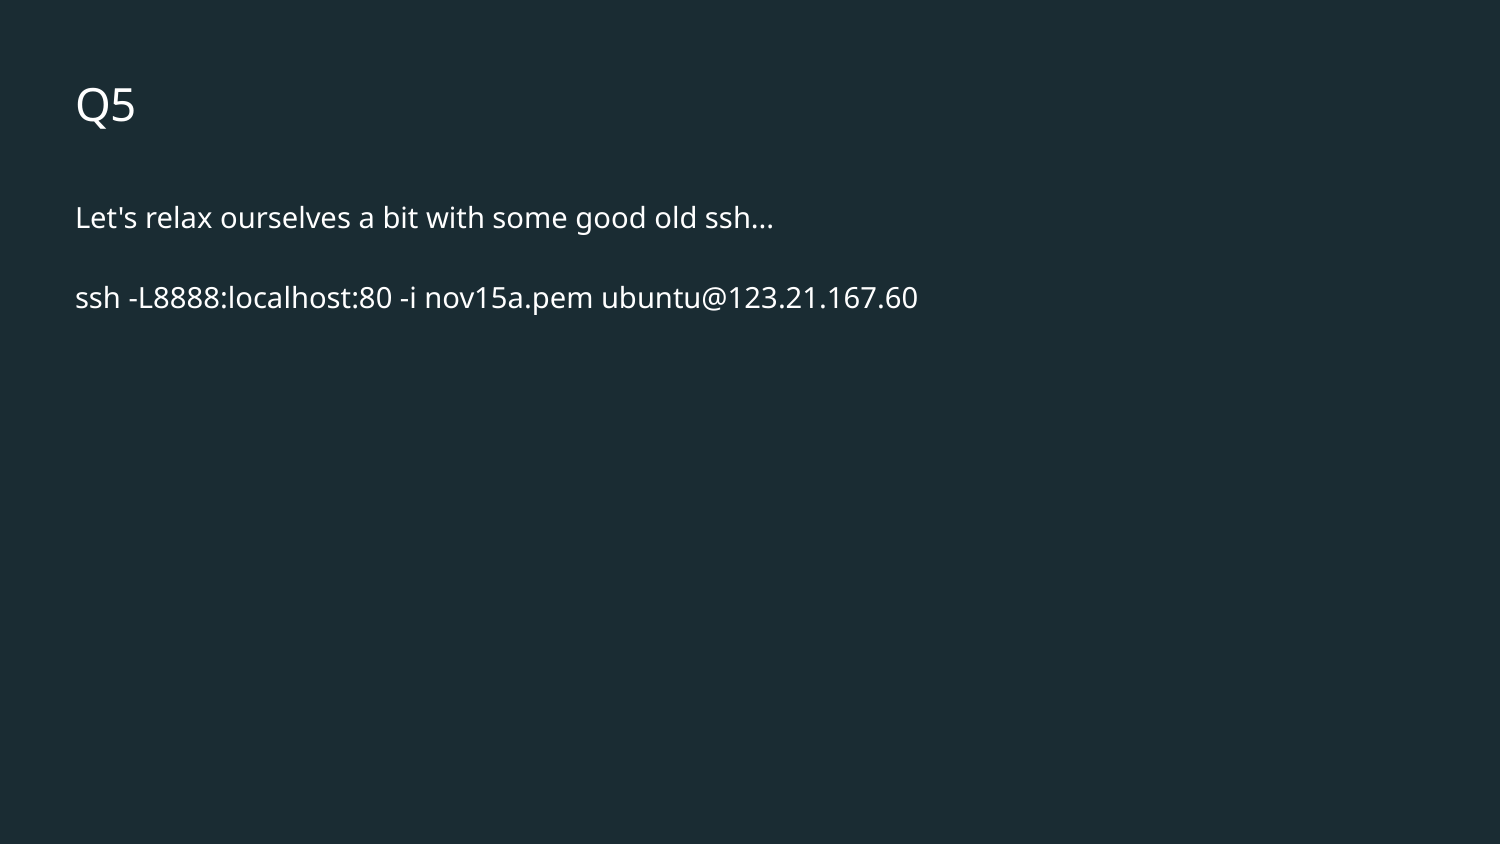

# Q5
Let's relax ourselves a bit with some good old ssh...
ssh -L8888:localhost:80 -i nov15a.pem ubuntu@123.21.167.60